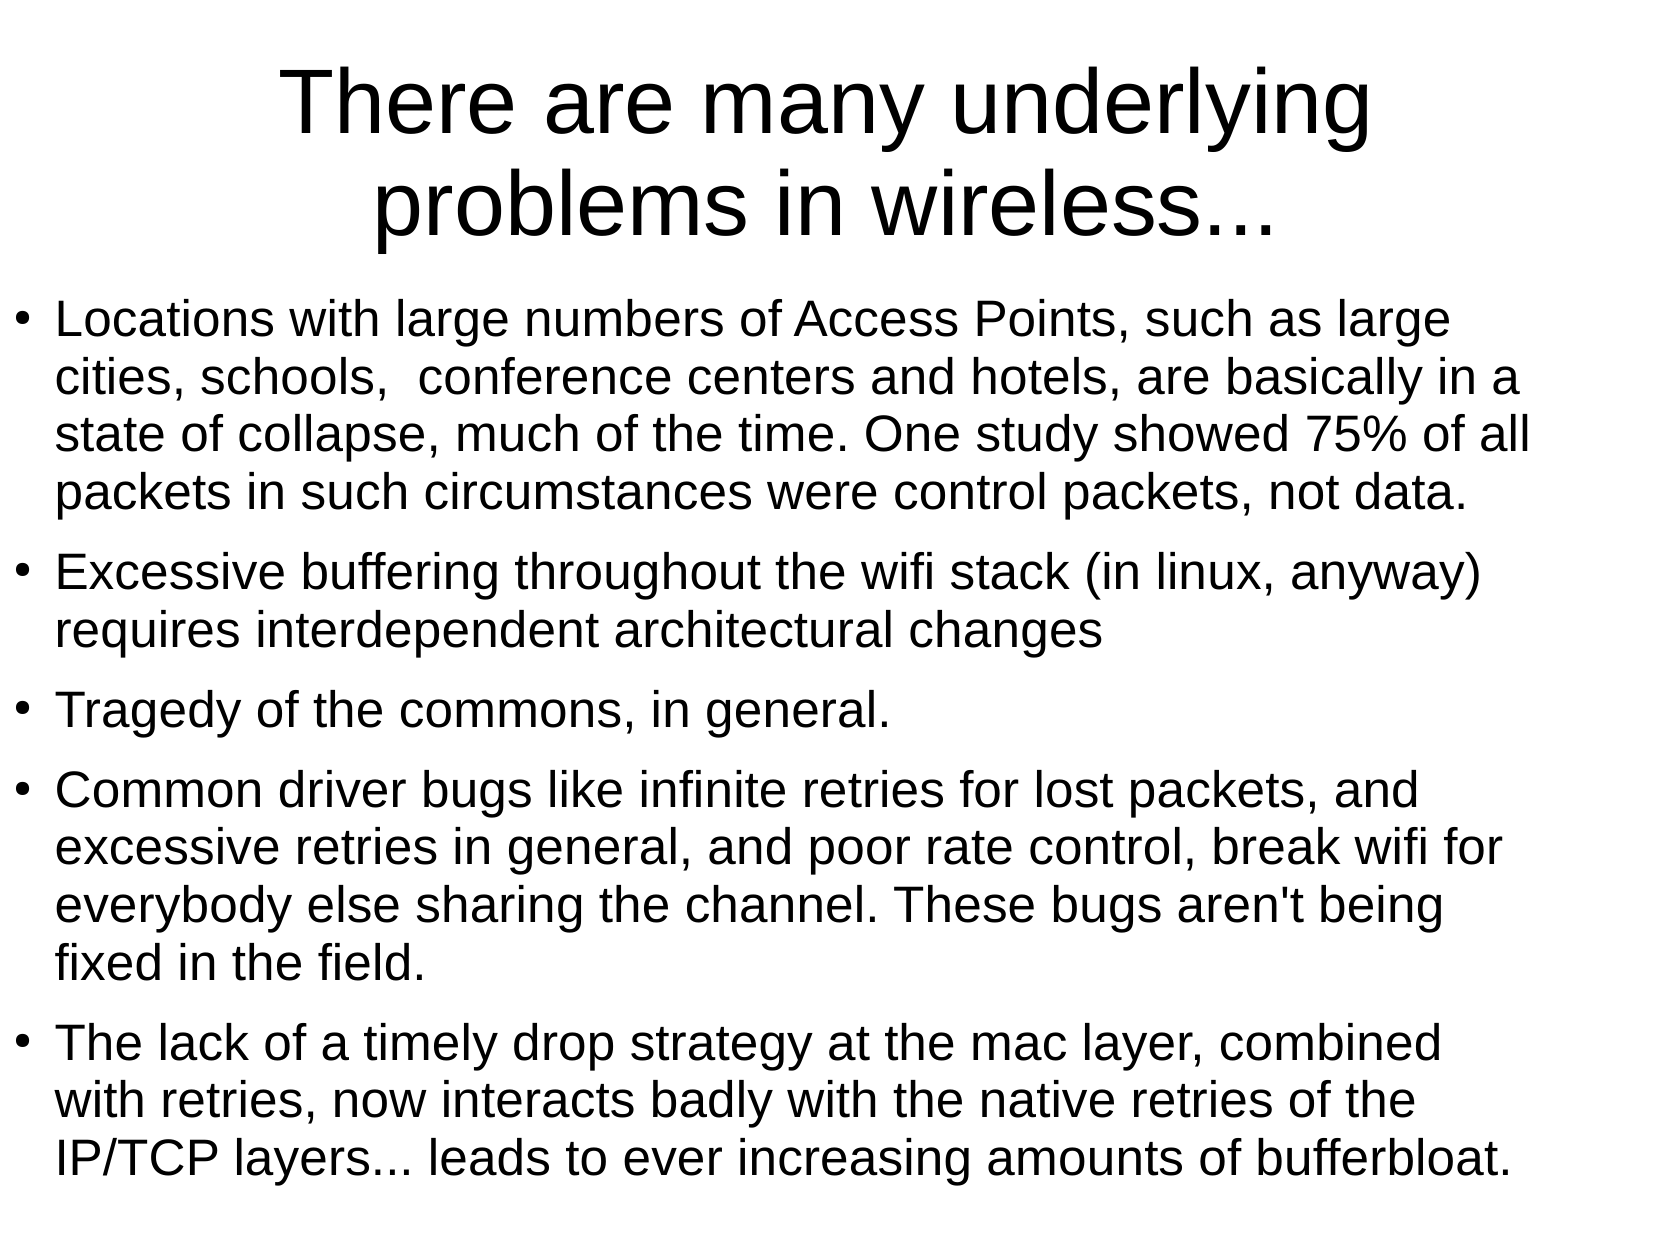

# There are many underlying problems in wireless...
Locations with large numbers of Access Points, such as large cities, schools, conference centers and hotels, are basically in a state of collapse, much of the time. One study showed 75% of all packets in such circumstances were control packets, not data.
Excessive buffering throughout the wifi stack (in linux, anyway) requires interdependent architectural changes
Tragedy of the commons, in general.
Common driver bugs like infinite retries for lost packets, and excessive retries in general, and poor rate control, break wifi for everybody else sharing the channel. These bugs aren't being fixed in the field.
The lack of a timely drop strategy at the mac layer, combined with retries, now interacts badly with the native retries of the IP/TCP layers... leads to ever increasing amounts of bufferbloat.